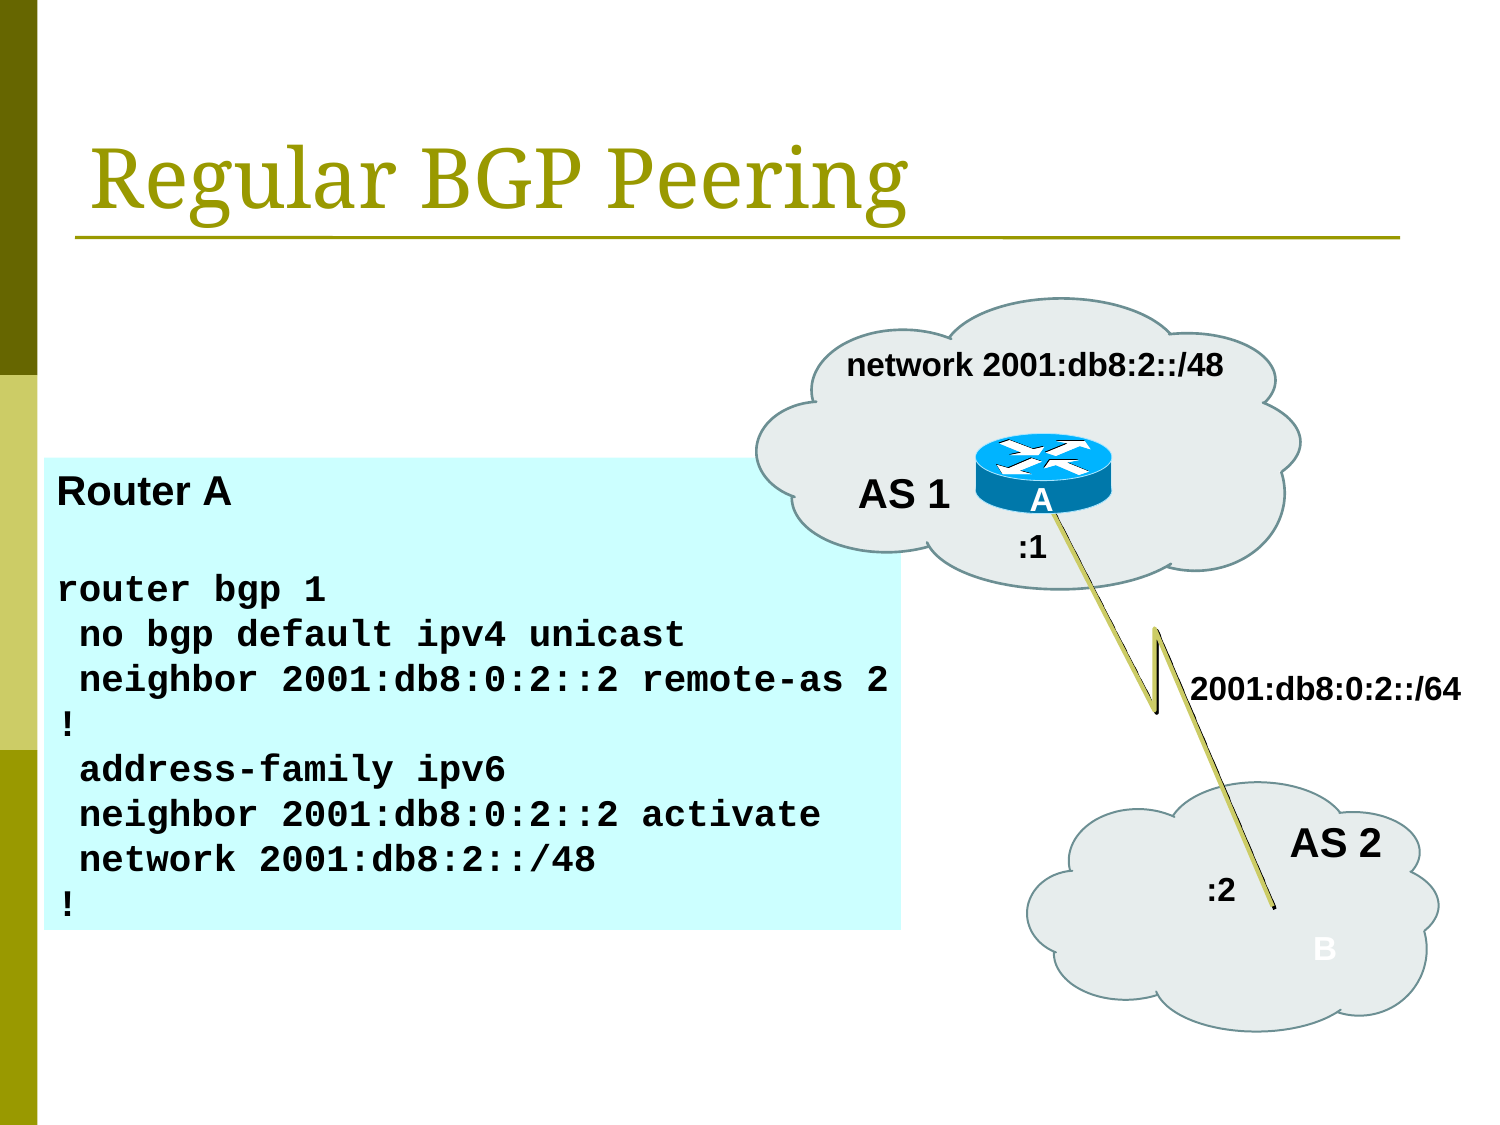

# Regular BGP Peering
 network 2001:db8:2::/48
Router A
router bgp 1
 no bgp default ipv4 unicast
 neighbor 2001:db8:0:2::2 remote-as 2
!
 address-family ipv6
 neighbor 2001:db8:0:2::2 activate
 network 2001:db8:2::/48
!
AS 1
A
:1
2001:db8:0:2::/64
AS 2
:2
B